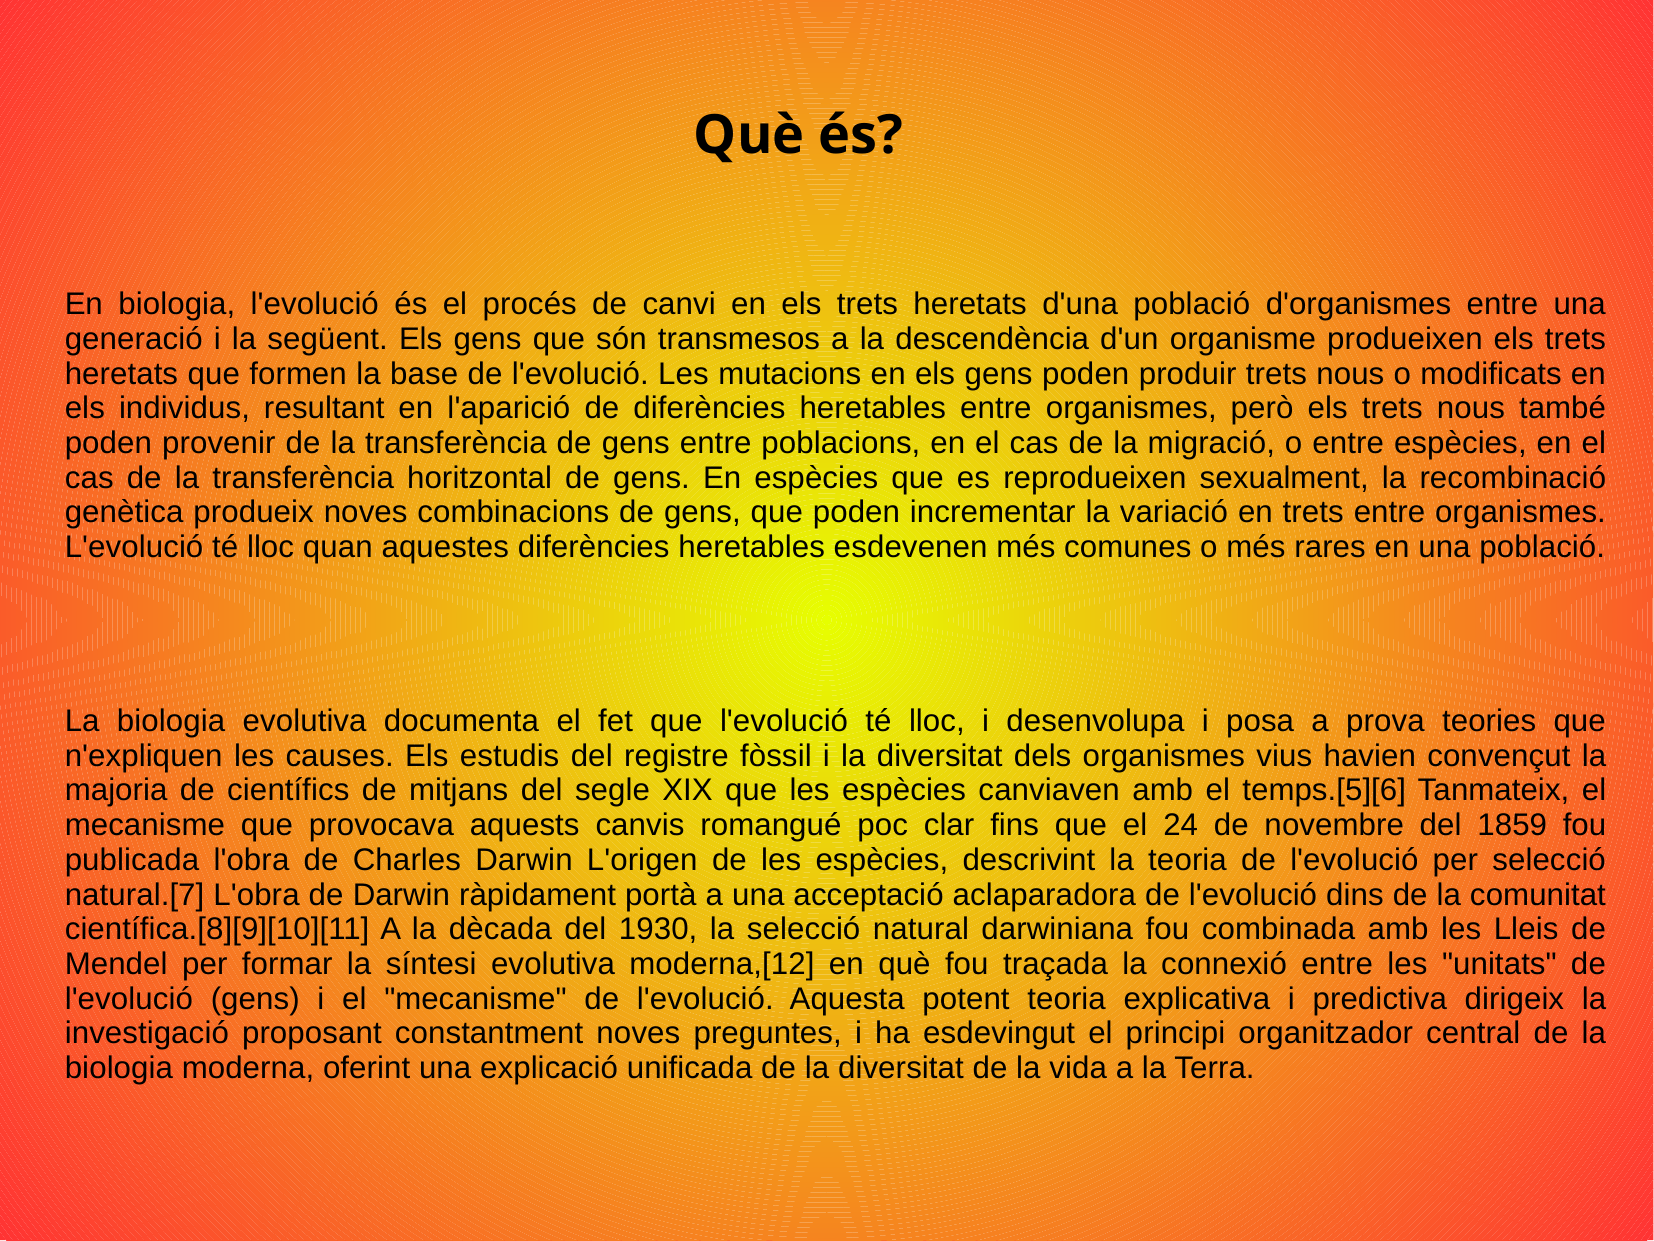

Què és?
En biologia, l'evolució és el procés de canvi en els trets heretats d'una població d'organismes entre una generació i la següent. Els gens que són transmesos a la descendència d'un organisme produeixen els trets heretats que formen la base de l'evolució. Les mutacions en els gens poden produir trets nous o modificats en els individus, resultant en l'aparició de diferències heretables entre organismes, però els trets nous també poden provenir de la transferència de gens entre poblacions, en el cas de la migració, o entre espècies, en el cas de la transferència horitzontal de gens. En espècies que es reprodueixen sexualment, la recombinació genètica produeix noves combinacions de gens, que poden incrementar la variació en trets entre organismes. L'evolució té lloc quan aquestes diferències heretables esdevenen més comunes o més rares en una població.
La biologia evolutiva documenta el fet que l'evolució té lloc, i desenvolupa i posa a prova teories que n'expliquen les causes. Els estudis del registre fòssil i la diversitat dels organismes vius havien convençut la majoria de científics de mitjans del segle XIX que les espècies canviaven amb el temps.[5][6] Tanmateix, el mecanisme que provocava aquests canvis romangué poc clar fins que el 24 de novembre del 1859 fou publicada l'obra de Charles Darwin L'origen de les espècies, descrivint la teoria de l'evolució per selecció natural.[7] L'obra de Darwin ràpidament portà a una acceptació aclaparadora de l'evolució dins de la comunitat científica.[8][9][10][11] A la dècada del 1930, la selecció natural darwiniana fou combinada amb les Lleis de Mendel per formar la síntesi evolutiva moderna,[12] en què fou traçada la connexió entre les "unitats" de l'evolució (gens) i el "mecanisme" de l'evolució. Aquesta potent teoria explicativa i predictiva dirigeix la investigació proposant constantment noves preguntes, i ha esdevingut el principi organitzador central de la biologia moderna, oferint una explicació unificada de la diversitat de la vida a la Terra.